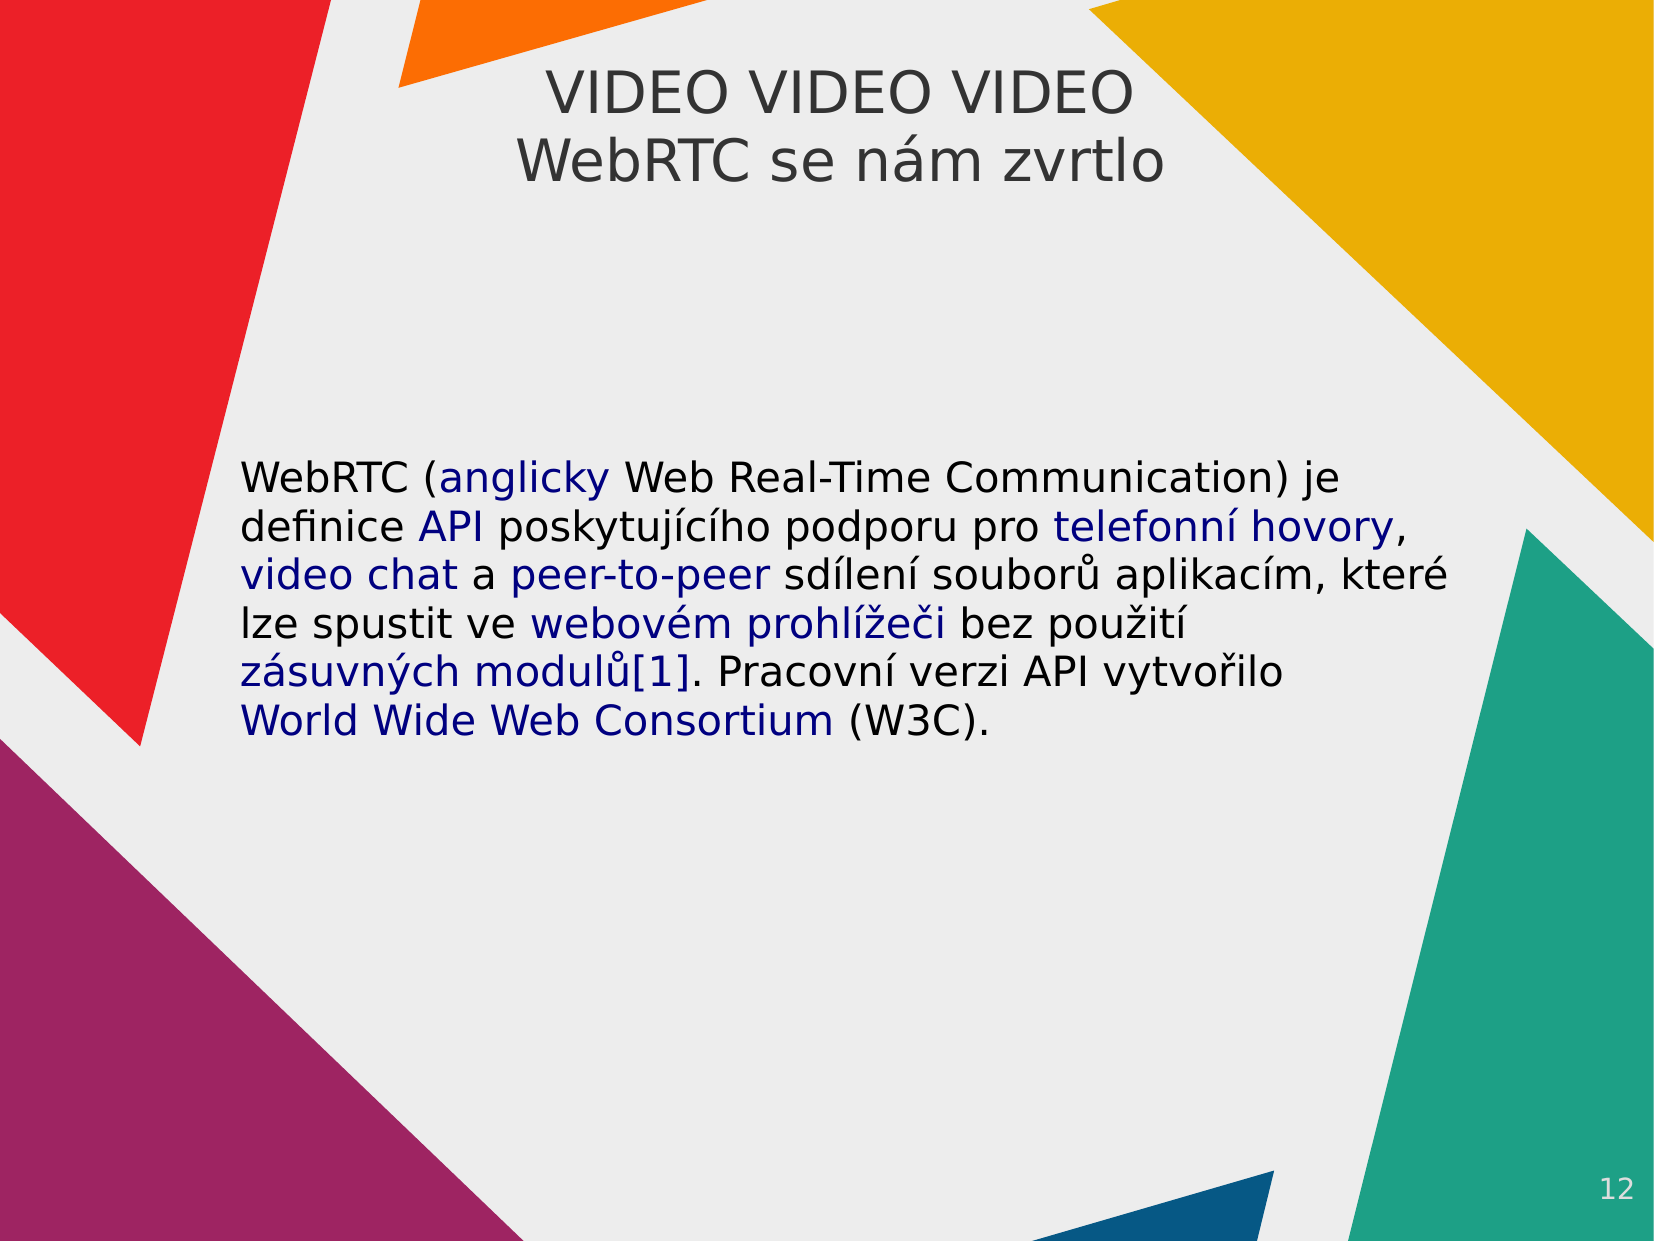

# VIDEO VIDEO VIDEO WebRTC se nám zvrtlo
WebRTC (anglicky Web Real-Time Communication) je definice API poskytujícího podporu pro telefonní hovory, video chat a peer-to-peer sdílení souborů aplikacím, které lze spustit ve webovém prohlížeči bez použití zásuvných modulů[1]. Pracovní verzi API vytvořilo World Wide Web Consortium (W3C).
12